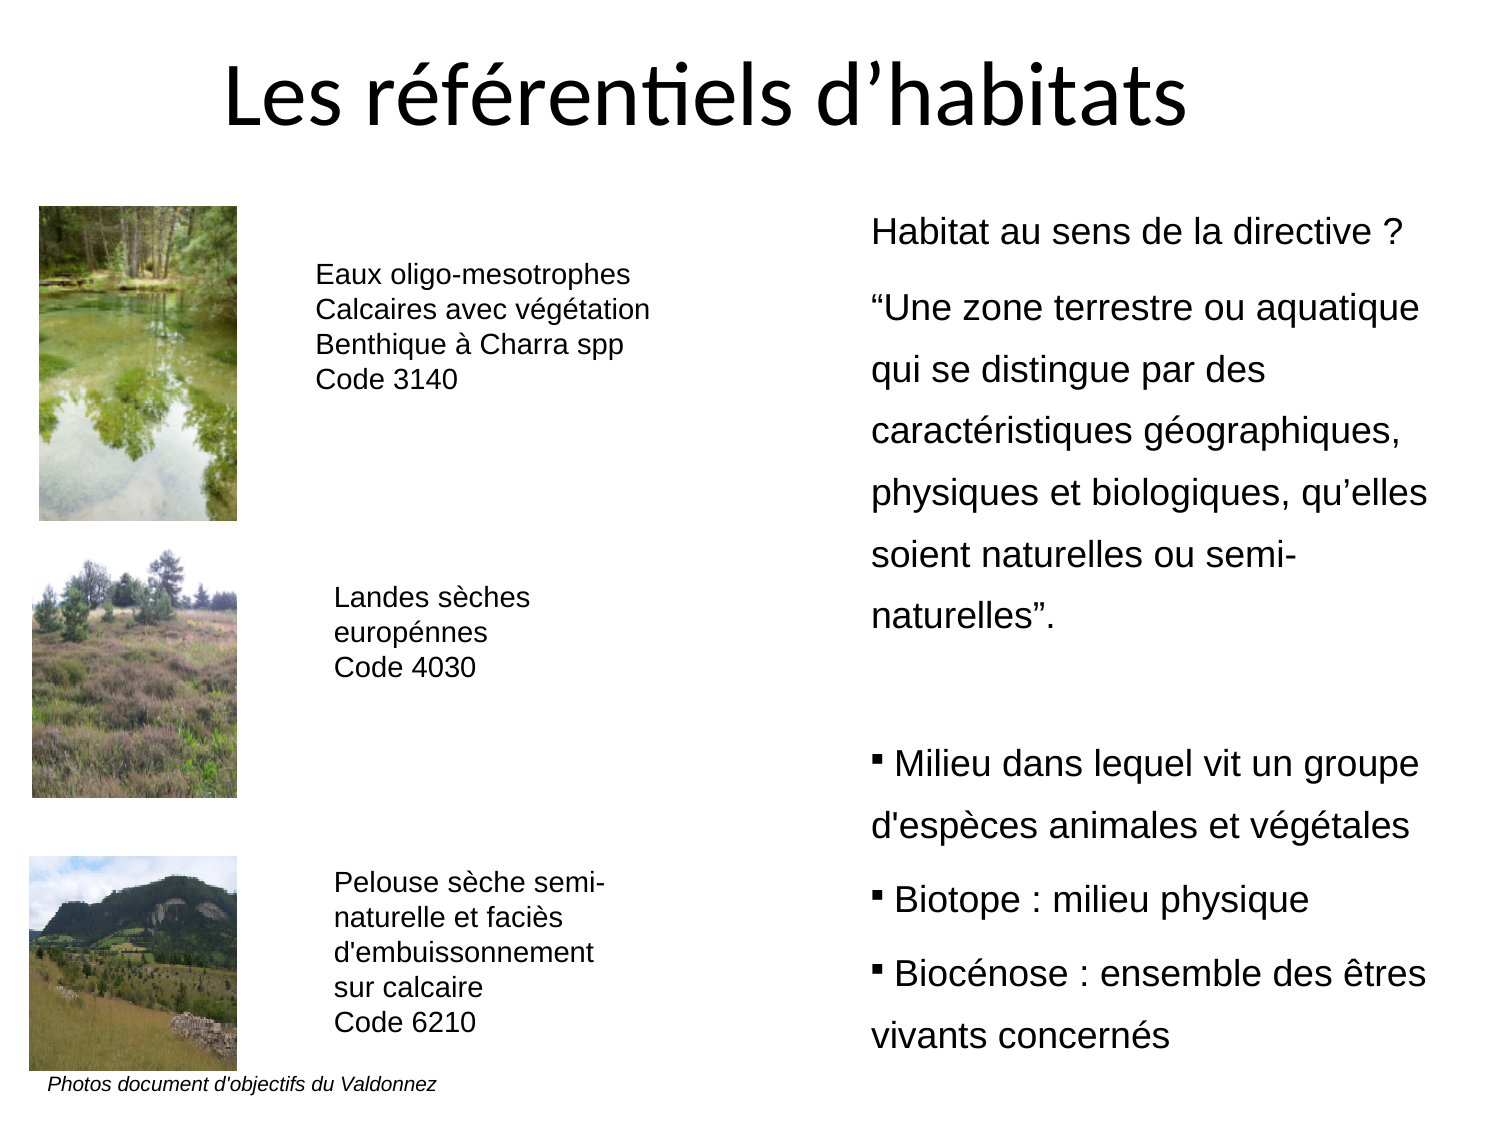

# Les référentiels d’habitats
Habitat au sens de la directive ?
“Une zone terrestre ou aquatique qui se distingue par des caractéristiques géographiques, physiques et biologiques, qu’elles soient naturelles ou semi-naturelles”.
 Milieu dans lequel vit un groupe d'espèces animales et végétales
 Biotope : milieu physique
 Biocénose : ensemble des êtres vivants concernés
Eaux oligo-mesotrophes
Calcaires avec végétation
Benthique à Charra spp
Code 3140
Landes sèches europénnes
Code 4030
Pelouse sèche semi-naturelle et faciès d'embuissonnement sur calcaire
Code 6210
Photos document d'objectifs du Valdonnez